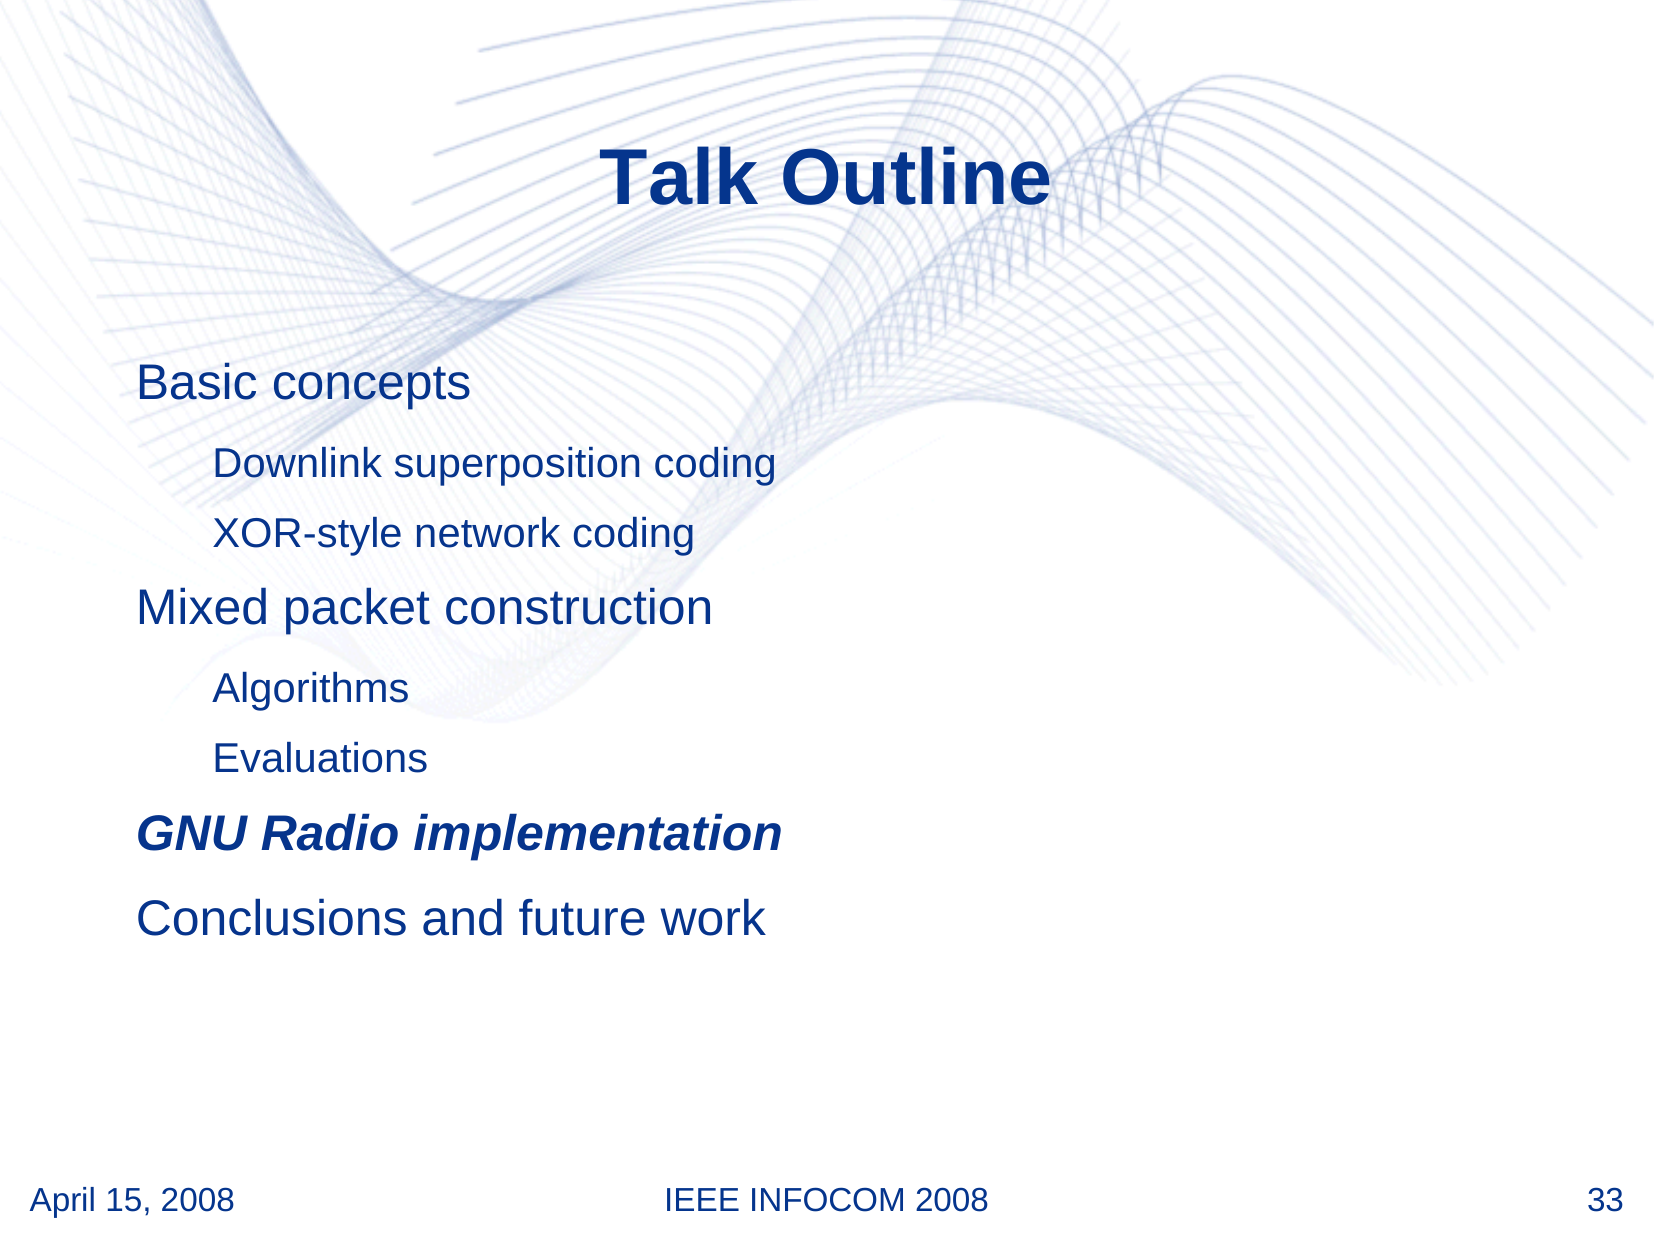

# Talk Outline
Basic concepts
Downlink superposition coding
XOR-style network coding
Mixed packet construction
Algorithms
Evaluations
GNU Radio implementation
Conclusions and future work
April 15, 2008
IEEE INFOCOM 2008
33